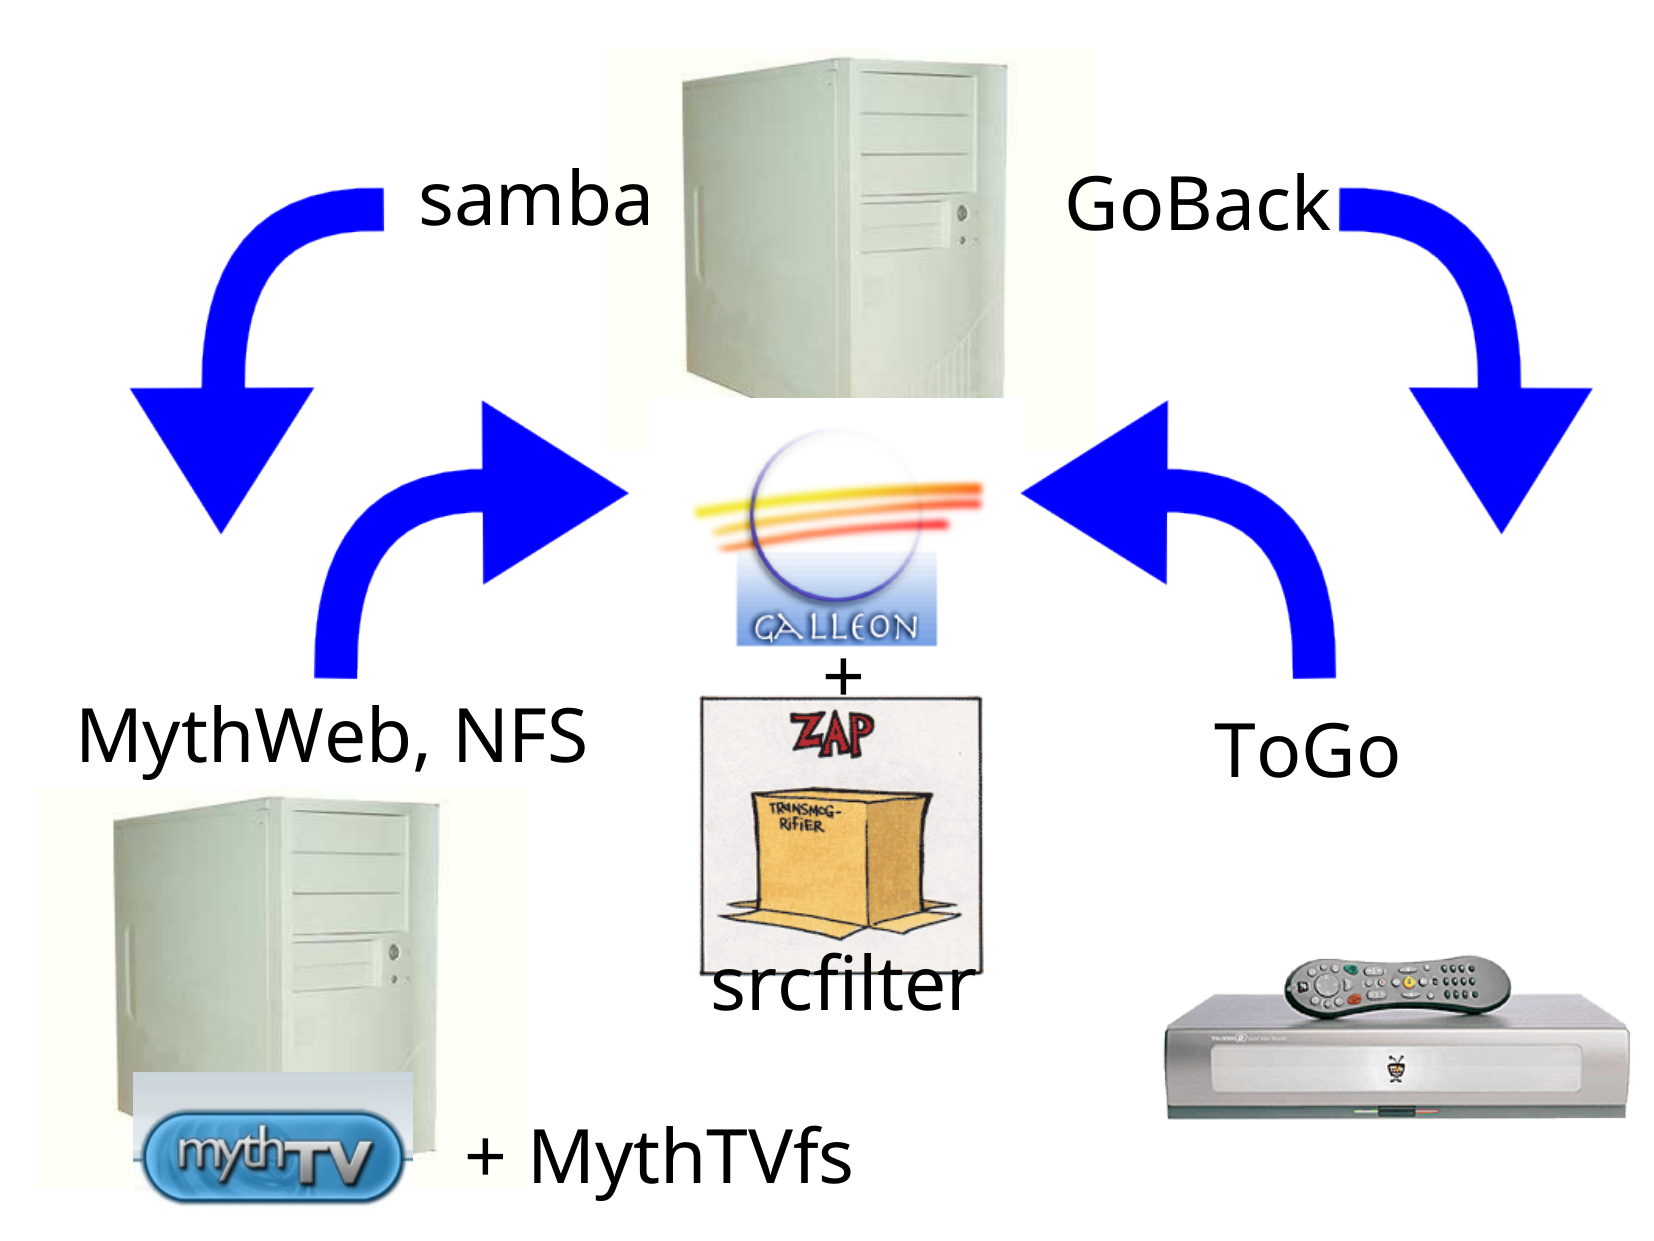

samba
GoBack
+
srcfilter
MythWeb, NFS
ToGo
+ MythTVfs